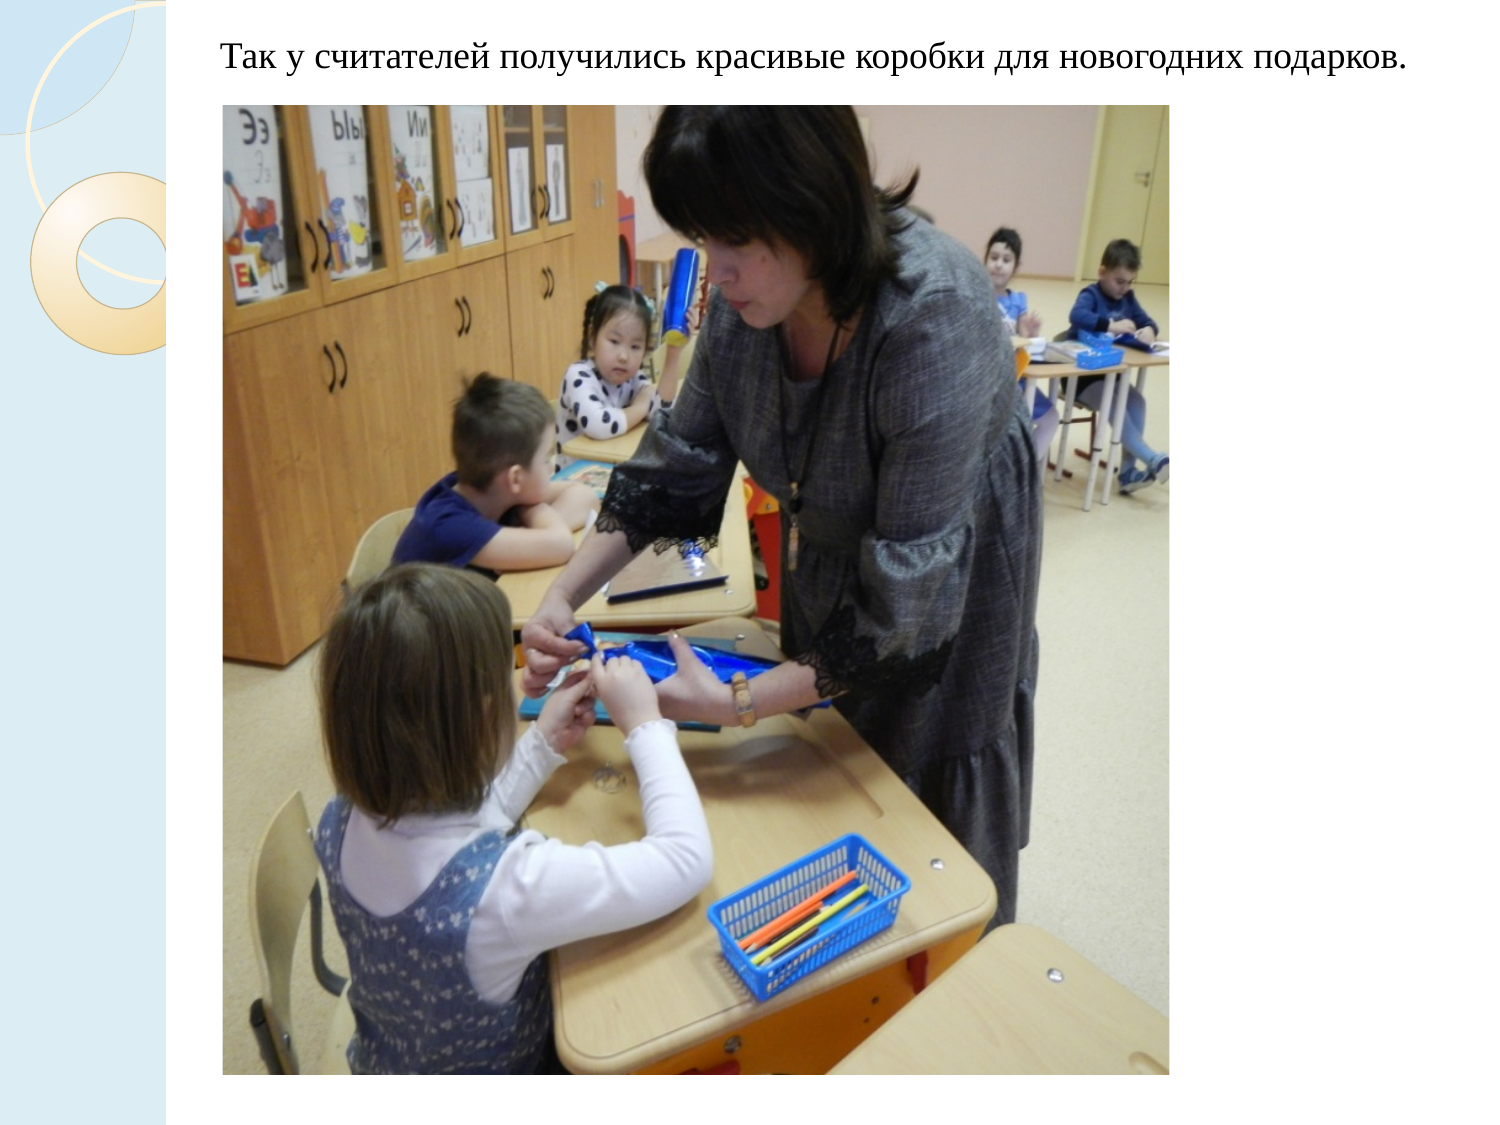

Так у считателей получились красивые коробки для новогодних подарков.